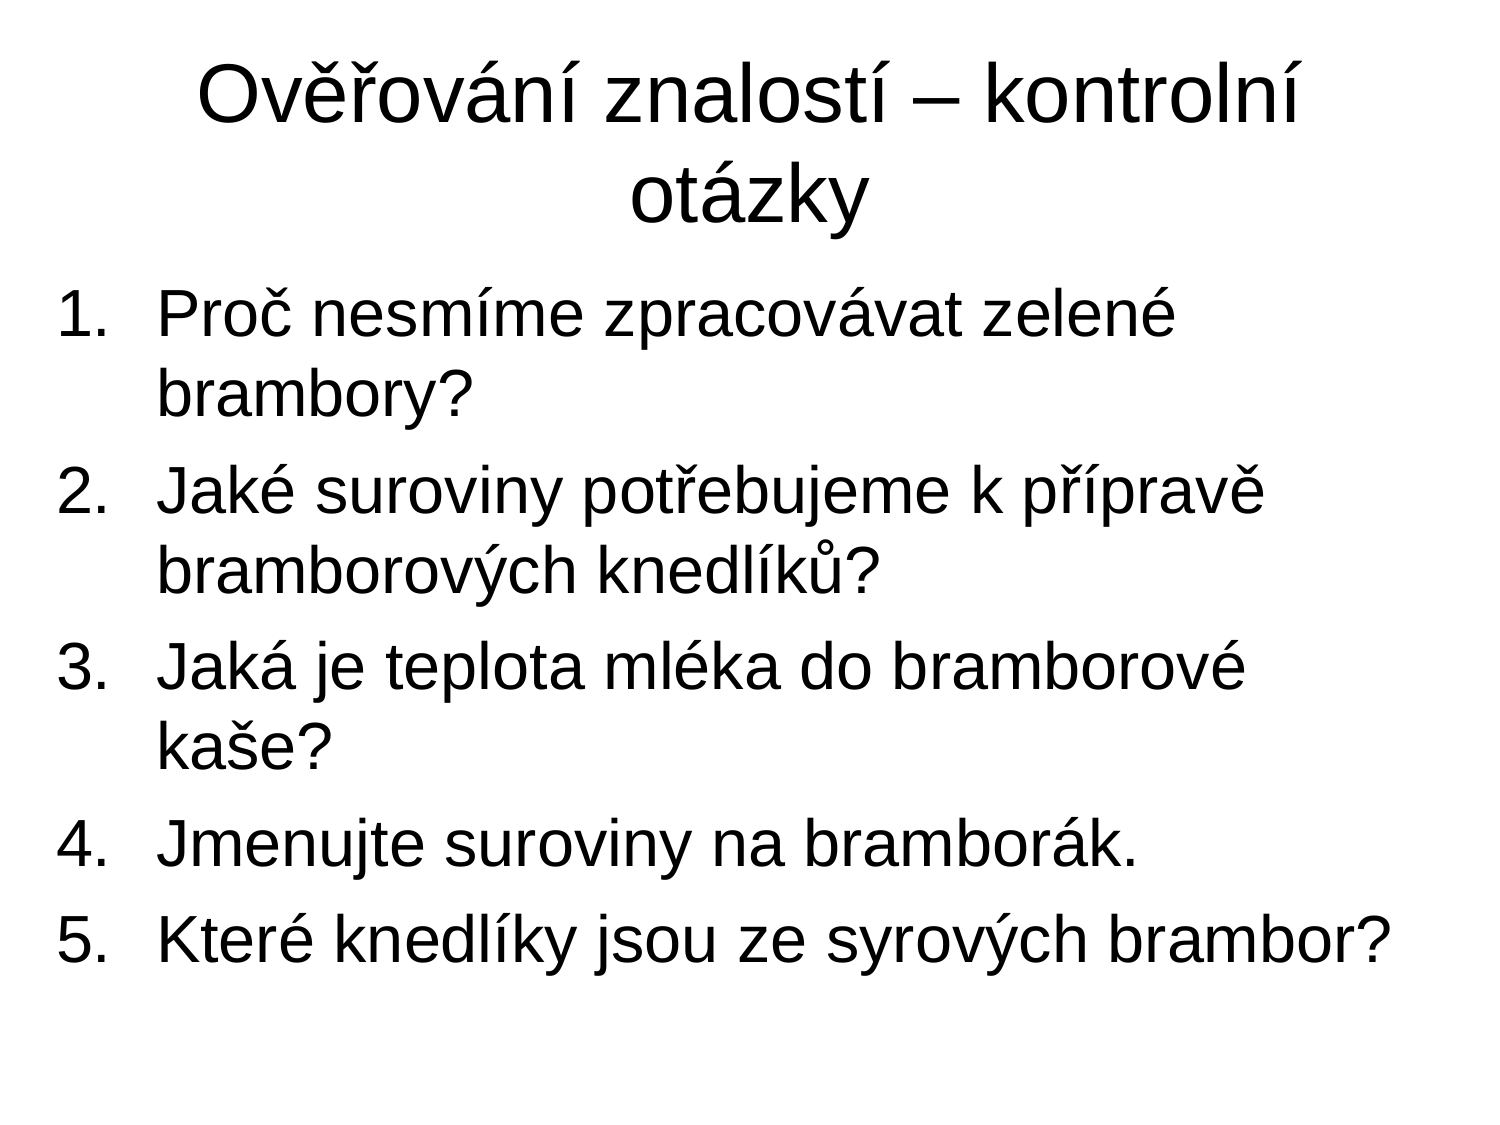

# Ověřování znalostí – kontrolní otázky
1.	Proč nesmíme zpracovávat zelené brambory?
2. 	Jaké suroviny potřebujeme k přípravě bramborových knedlíků?
3. 	Jaká je teplota mléka do bramborové kaše?
4. 	Jmenujte suroviny na bramborák.
5. 	Které knedlíky jsou ze syrových brambor?